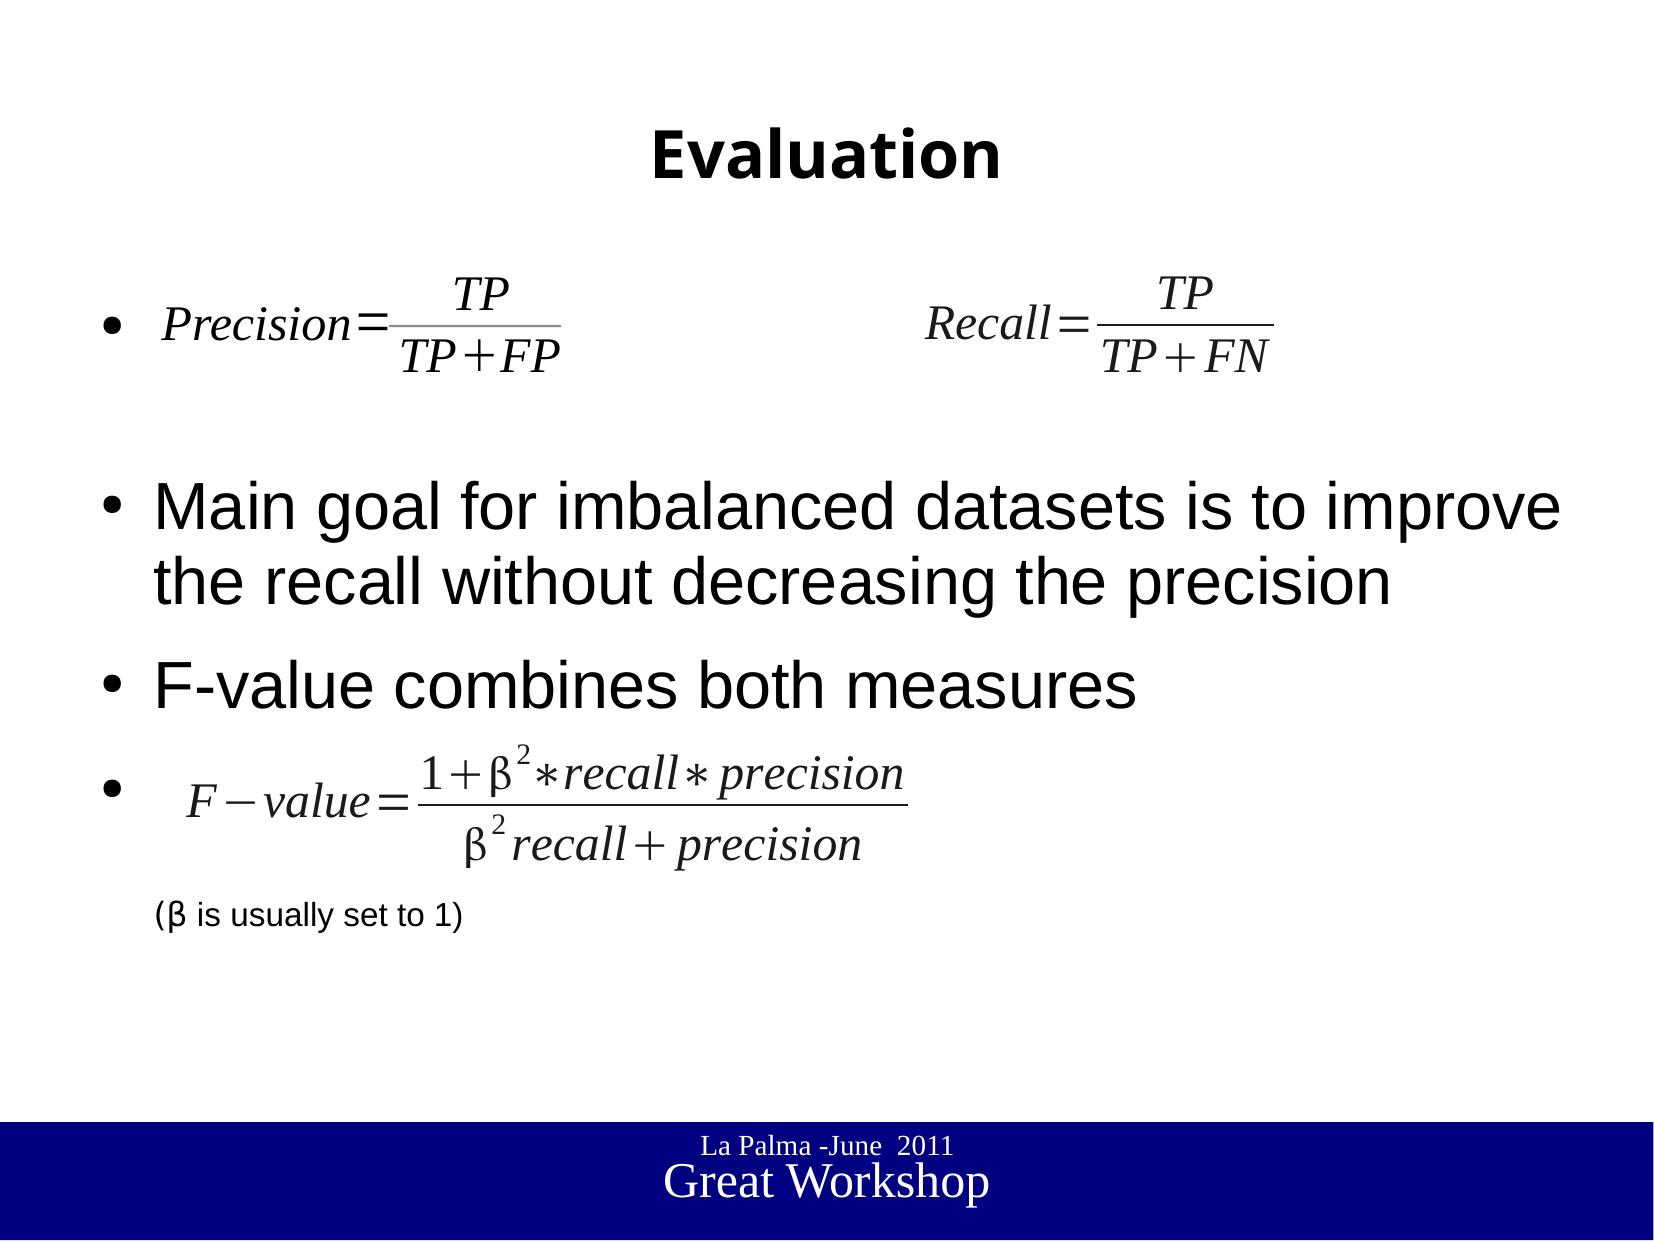

# Evaluation
TP
Main goal for imbalanced datasets is to improve the recall without decreasing the precision
F-value combines both measures
(β is usually set to 1)
Precision
=
TP
FP
